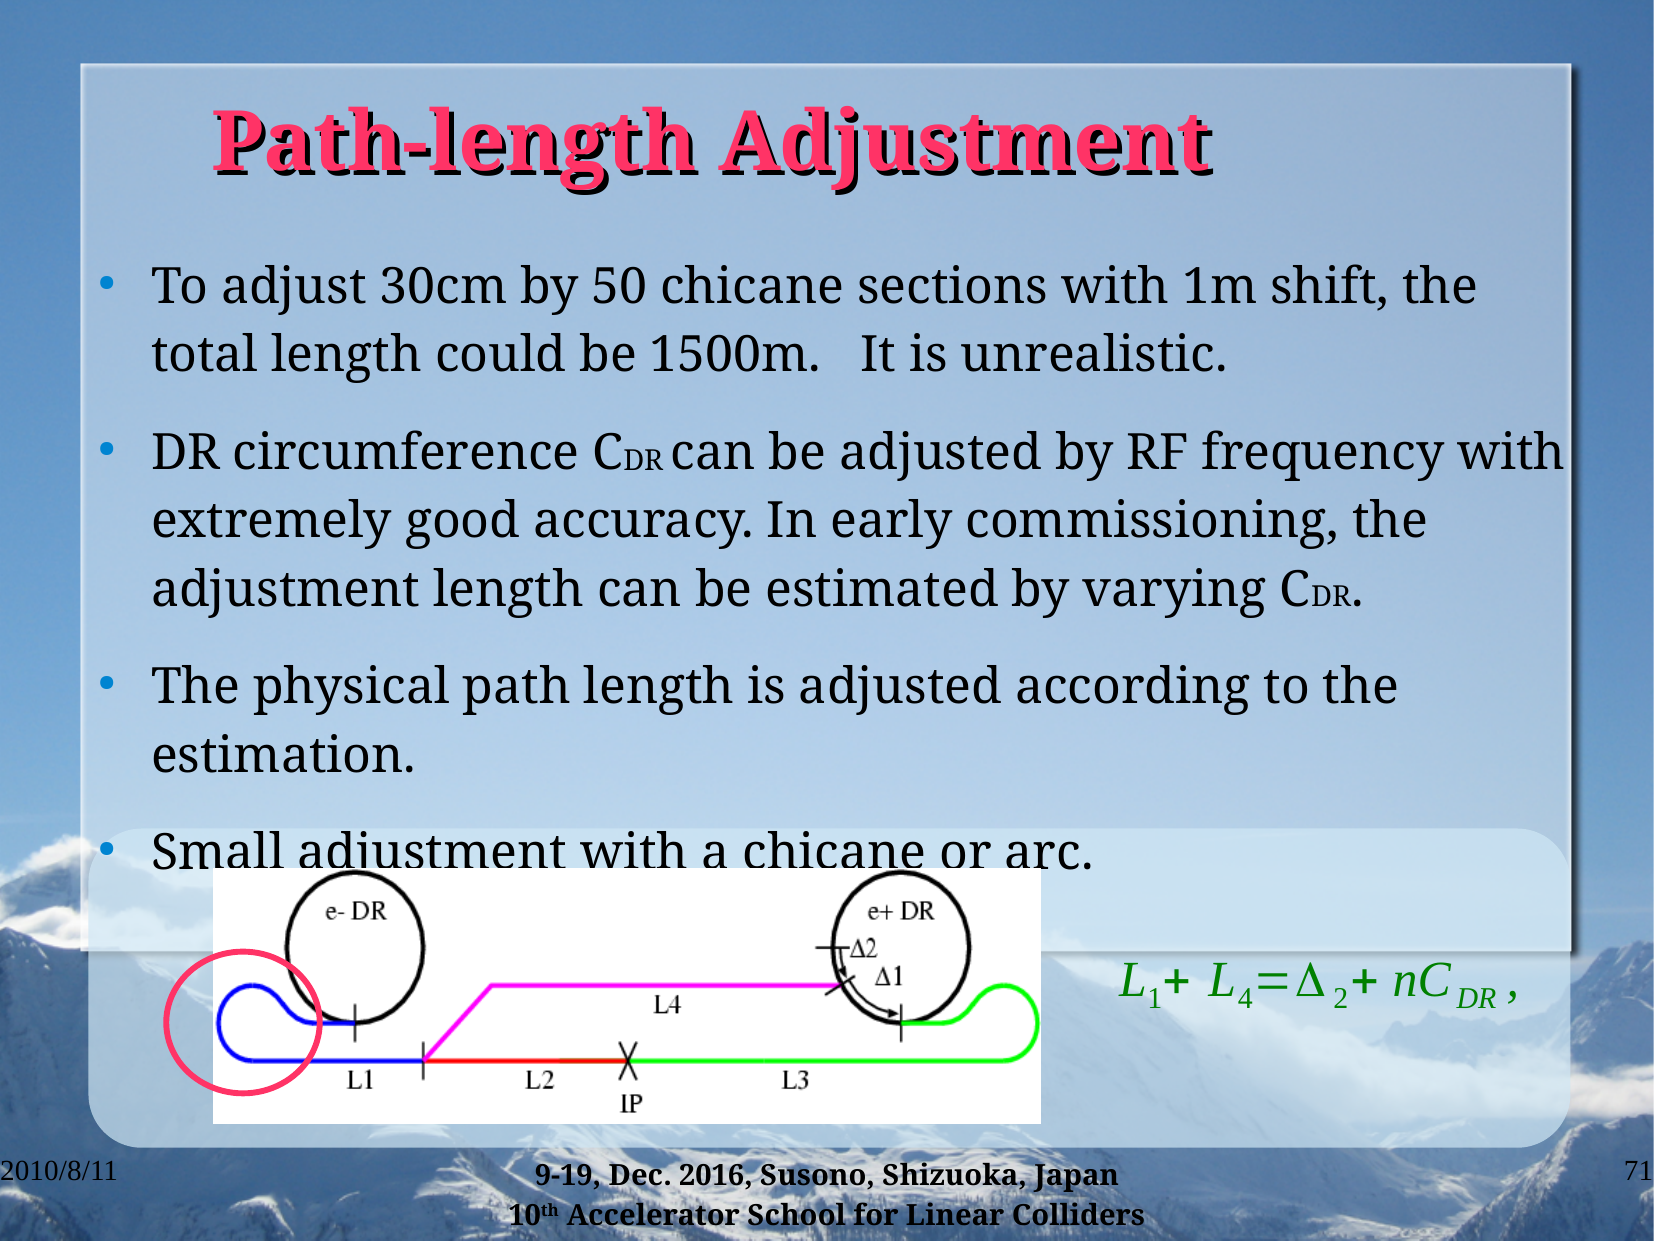

# Path-length Adjustment
To adjust 30cm by 50 chicane sections with 1m shift, the total length could be 1500m. It is unrealistic.
DR circumference CDR can be adjusted by RF frequency with extremely good accuracy. In early commissioning, the adjustment length can be estimated by varying CDR.
The physical path length is adjusted according to the estimation.
Small adjustment with a chicane or arc.
2010/8/11
71